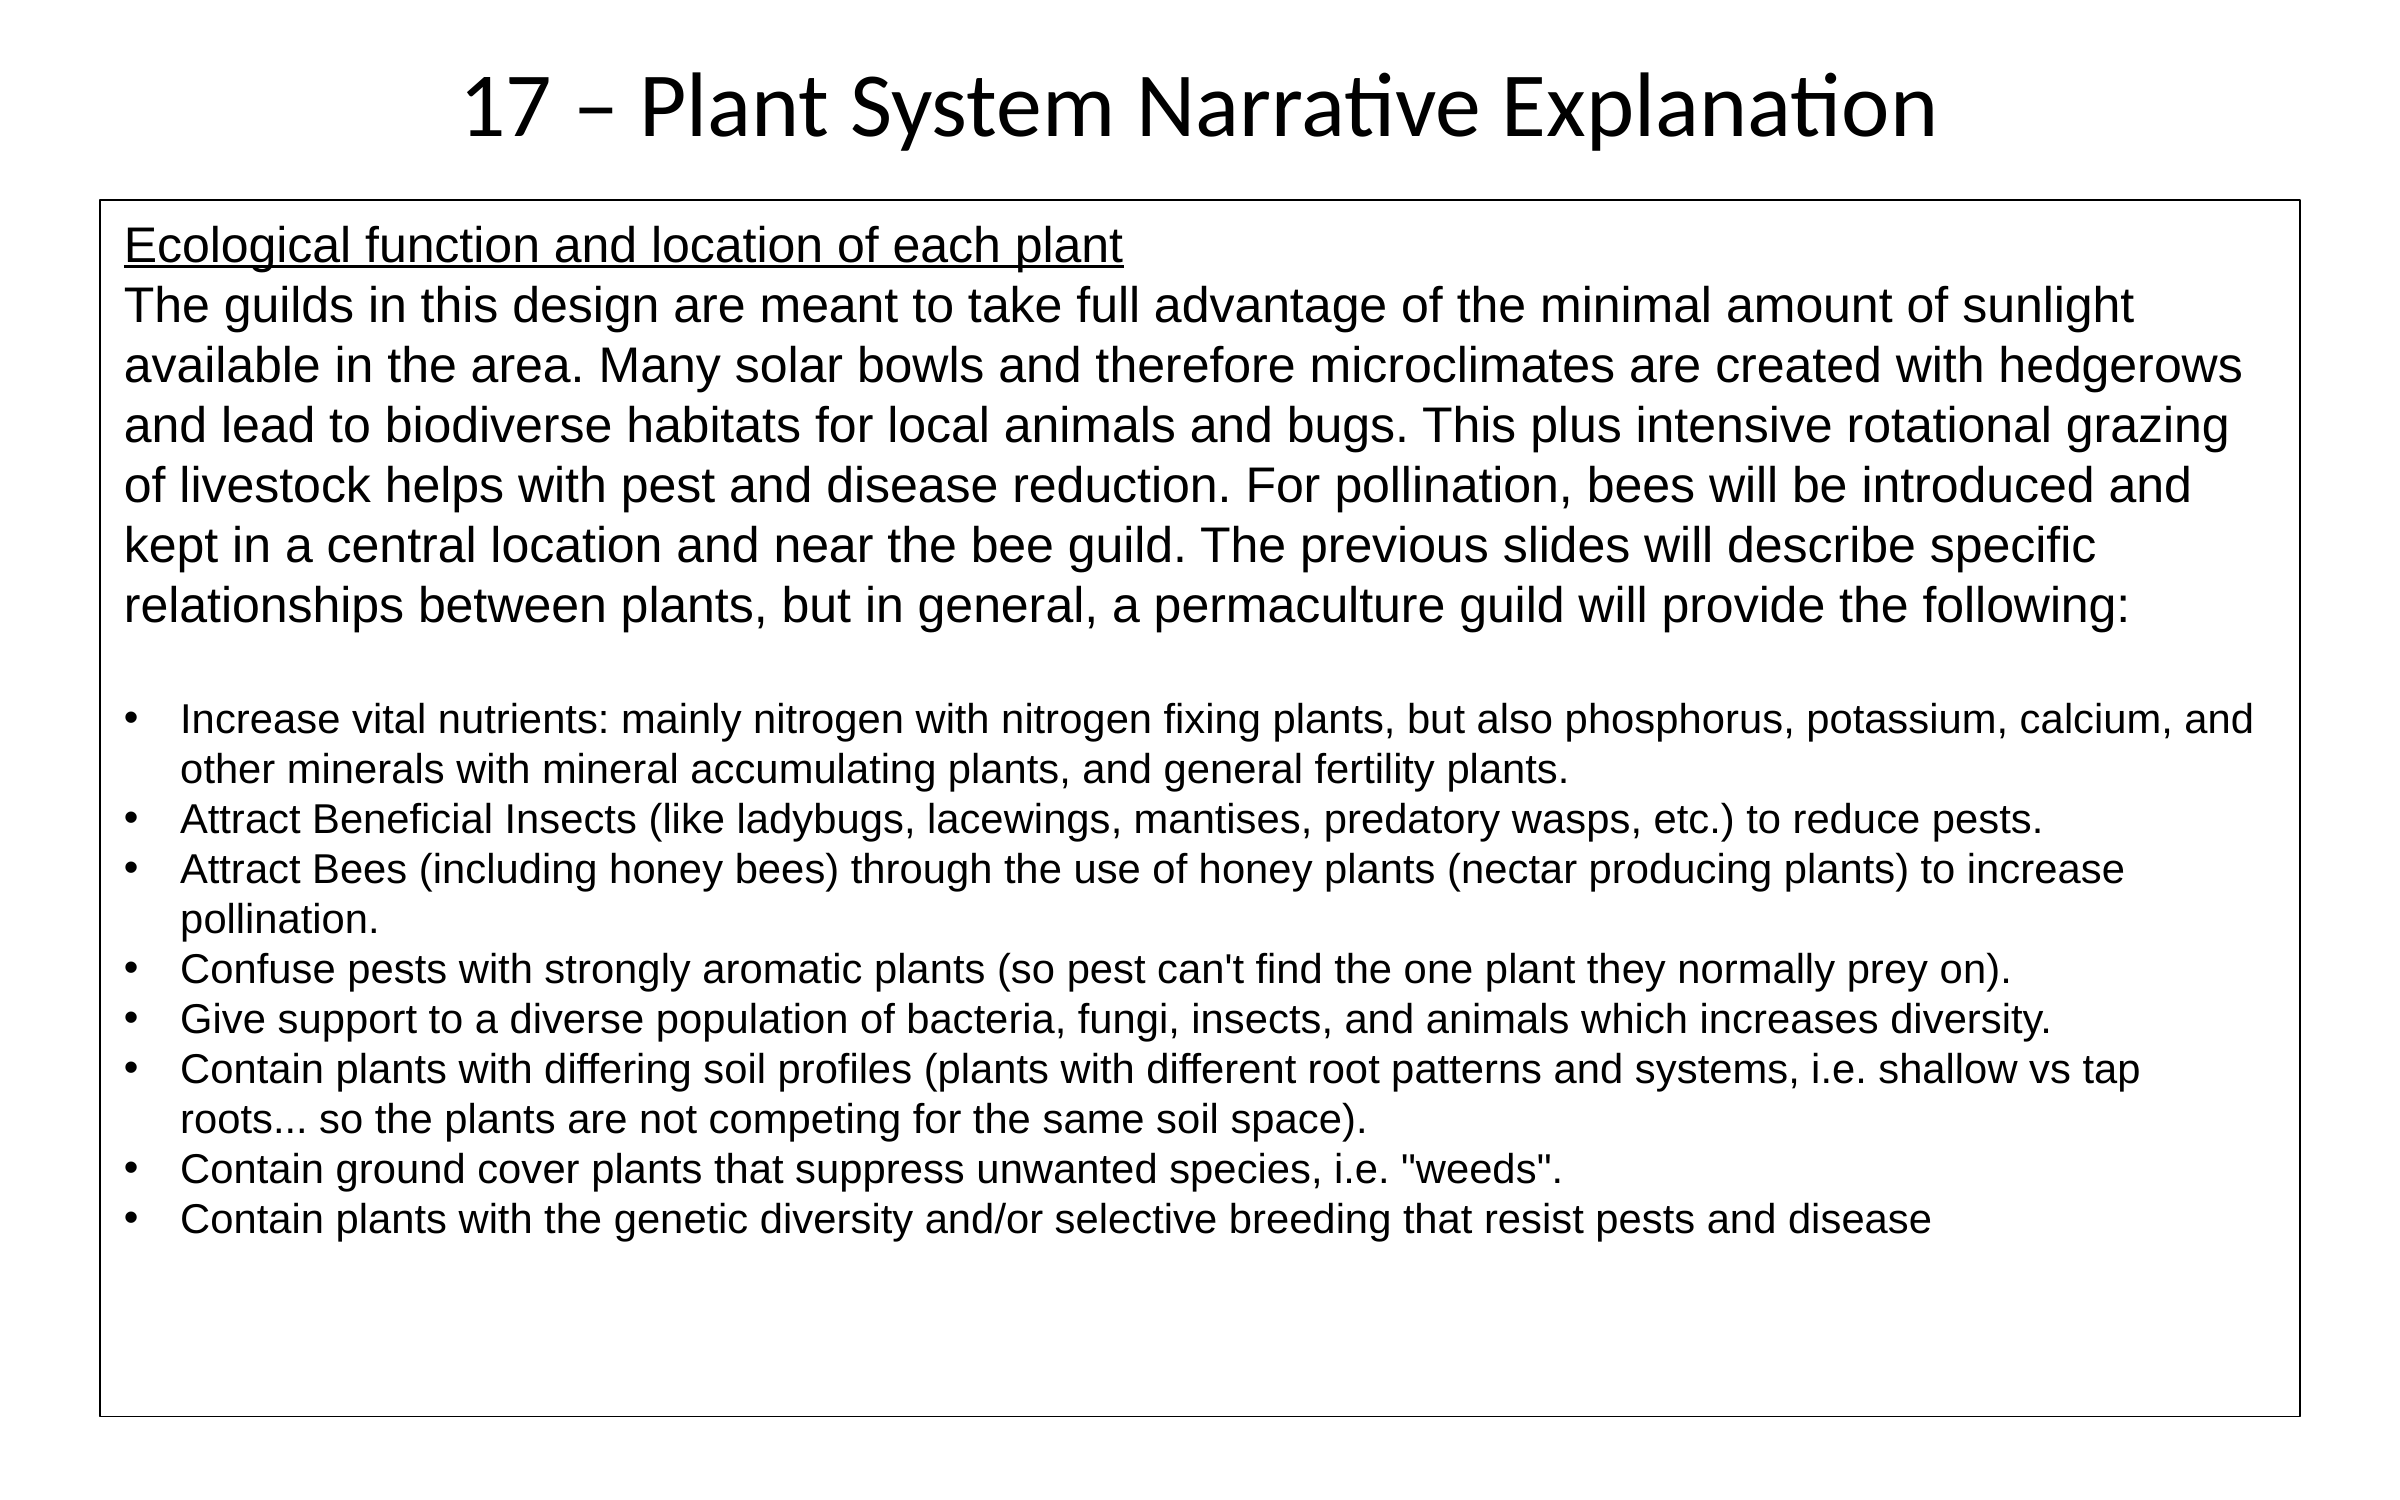

17 – Plant System Narrative Explanation
Ecological function and location of each plant
The guilds in this design are meant to take full advantage of the minimal amount of sunlight available in the area. Many solar bowls and therefore microclimates are created with hedgerows and lead to biodiverse habitats for local animals and bugs. This plus intensive rotational grazing of livestock helps with pest and disease reduction. For pollination, bees will be introduced and kept in a central location and near the bee guild. The previous slides will describe specific relationships between plants, but in general, a permaculture guild will provide the following:
Increase vital nutrients: mainly nitrogen with nitrogen fixing plants, but also phosphorus, potassium, calcium, and other minerals with mineral accumulating plants, and general fertility plants.
Attract Beneficial Insects (like ladybugs, lacewings, mantises, predatory wasps, etc.) to reduce pests.
Attract Bees (including honey bees) through the use of honey plants (nectar producing plants) to increase pollination.
Confuse pests with strongly aromatic plants (so pest can't find the one plant they normally prey on).
Give support to a diverse population of bacteria, fungi, insects, and animals which increases diversity.
Contain plants with differing soil profiles (plants with different root patterns and systems, i.e. shallow vs tap roots... so the plants are not competing for the same soil space).
Contain ground cover plants that suppress unwanted species, i.e. "weeds".
Contain plants with the genetic diversity and/or selective breeding that resist pests and disease